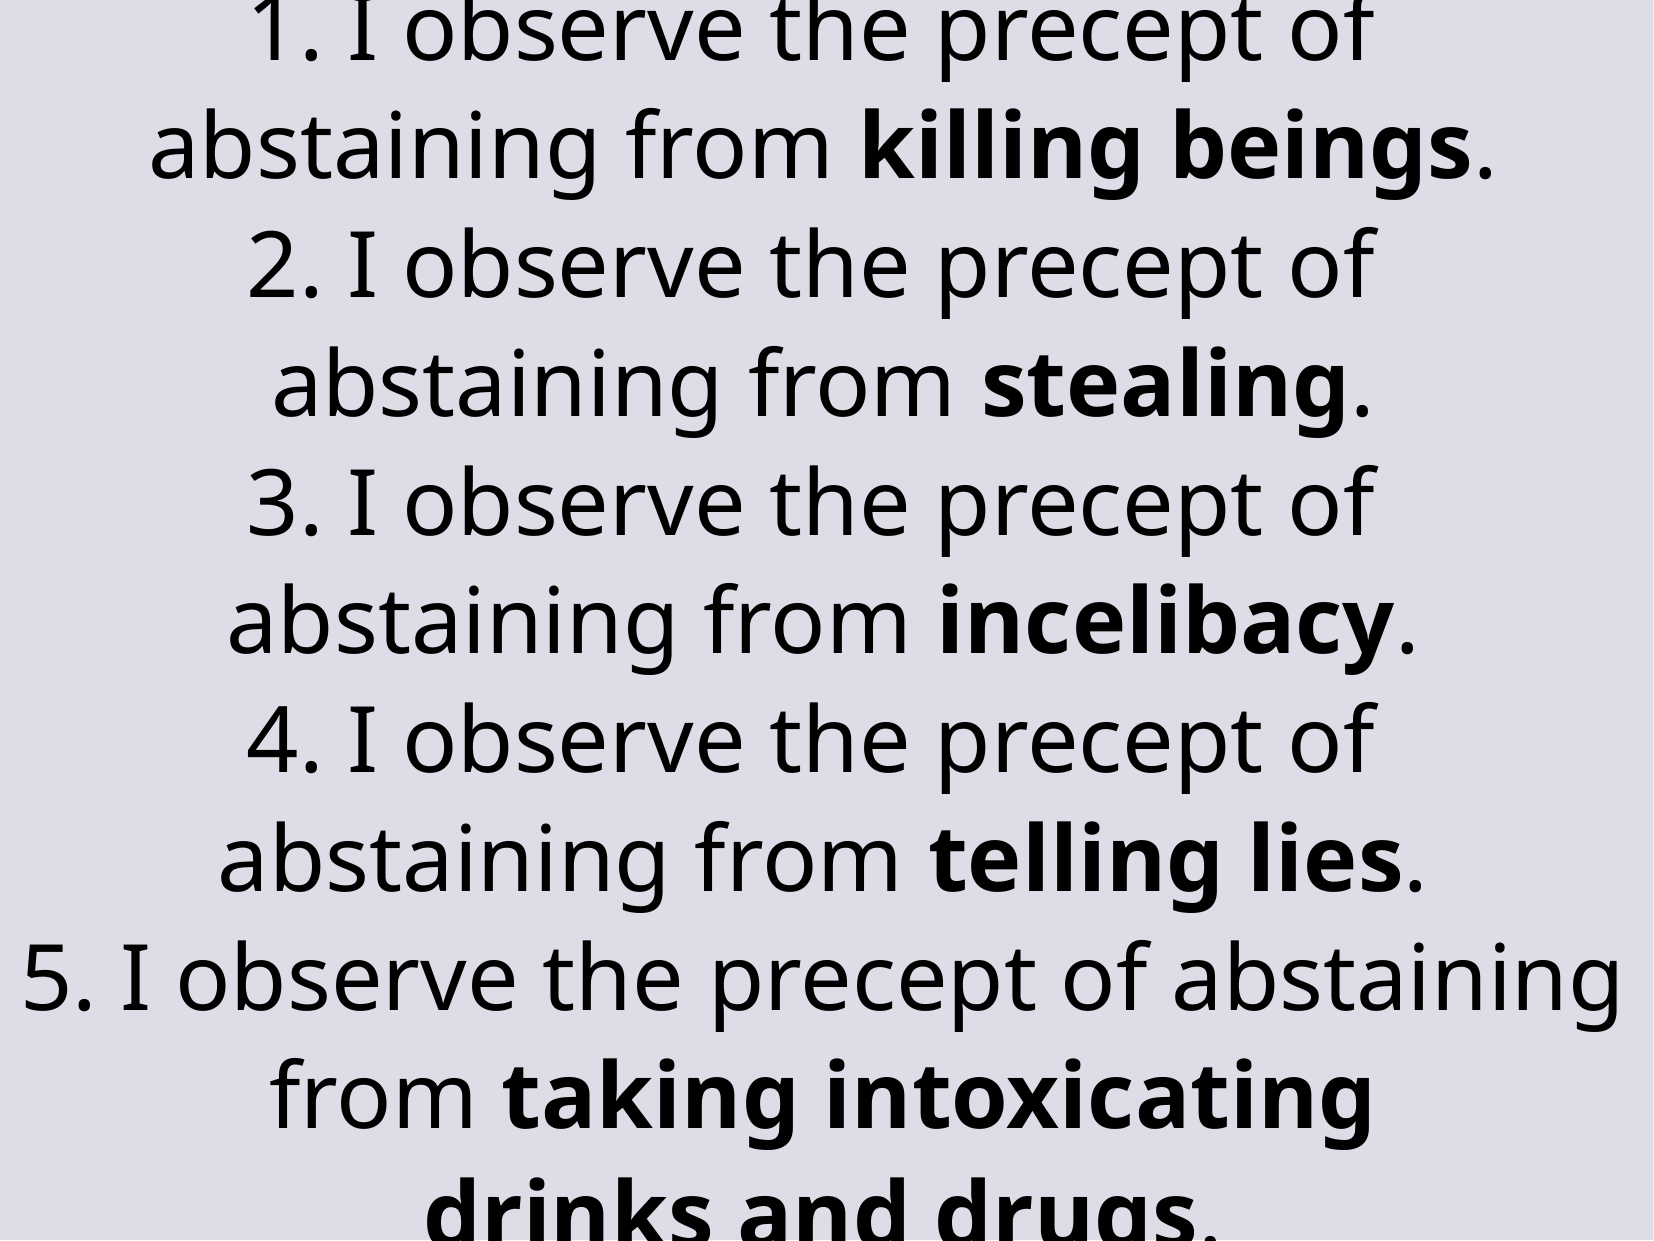

# 1. I observe the precept of
abstaining from killing beings.
2. I observe the precept of
abstaining from stealing.
3. I observe the precept of
abstaining from incelibacy.
4. I observe the precept of
abstaining from telling lies.
5. I observe the precept of abstaining
from taking intoxicating
drinks and drugs.